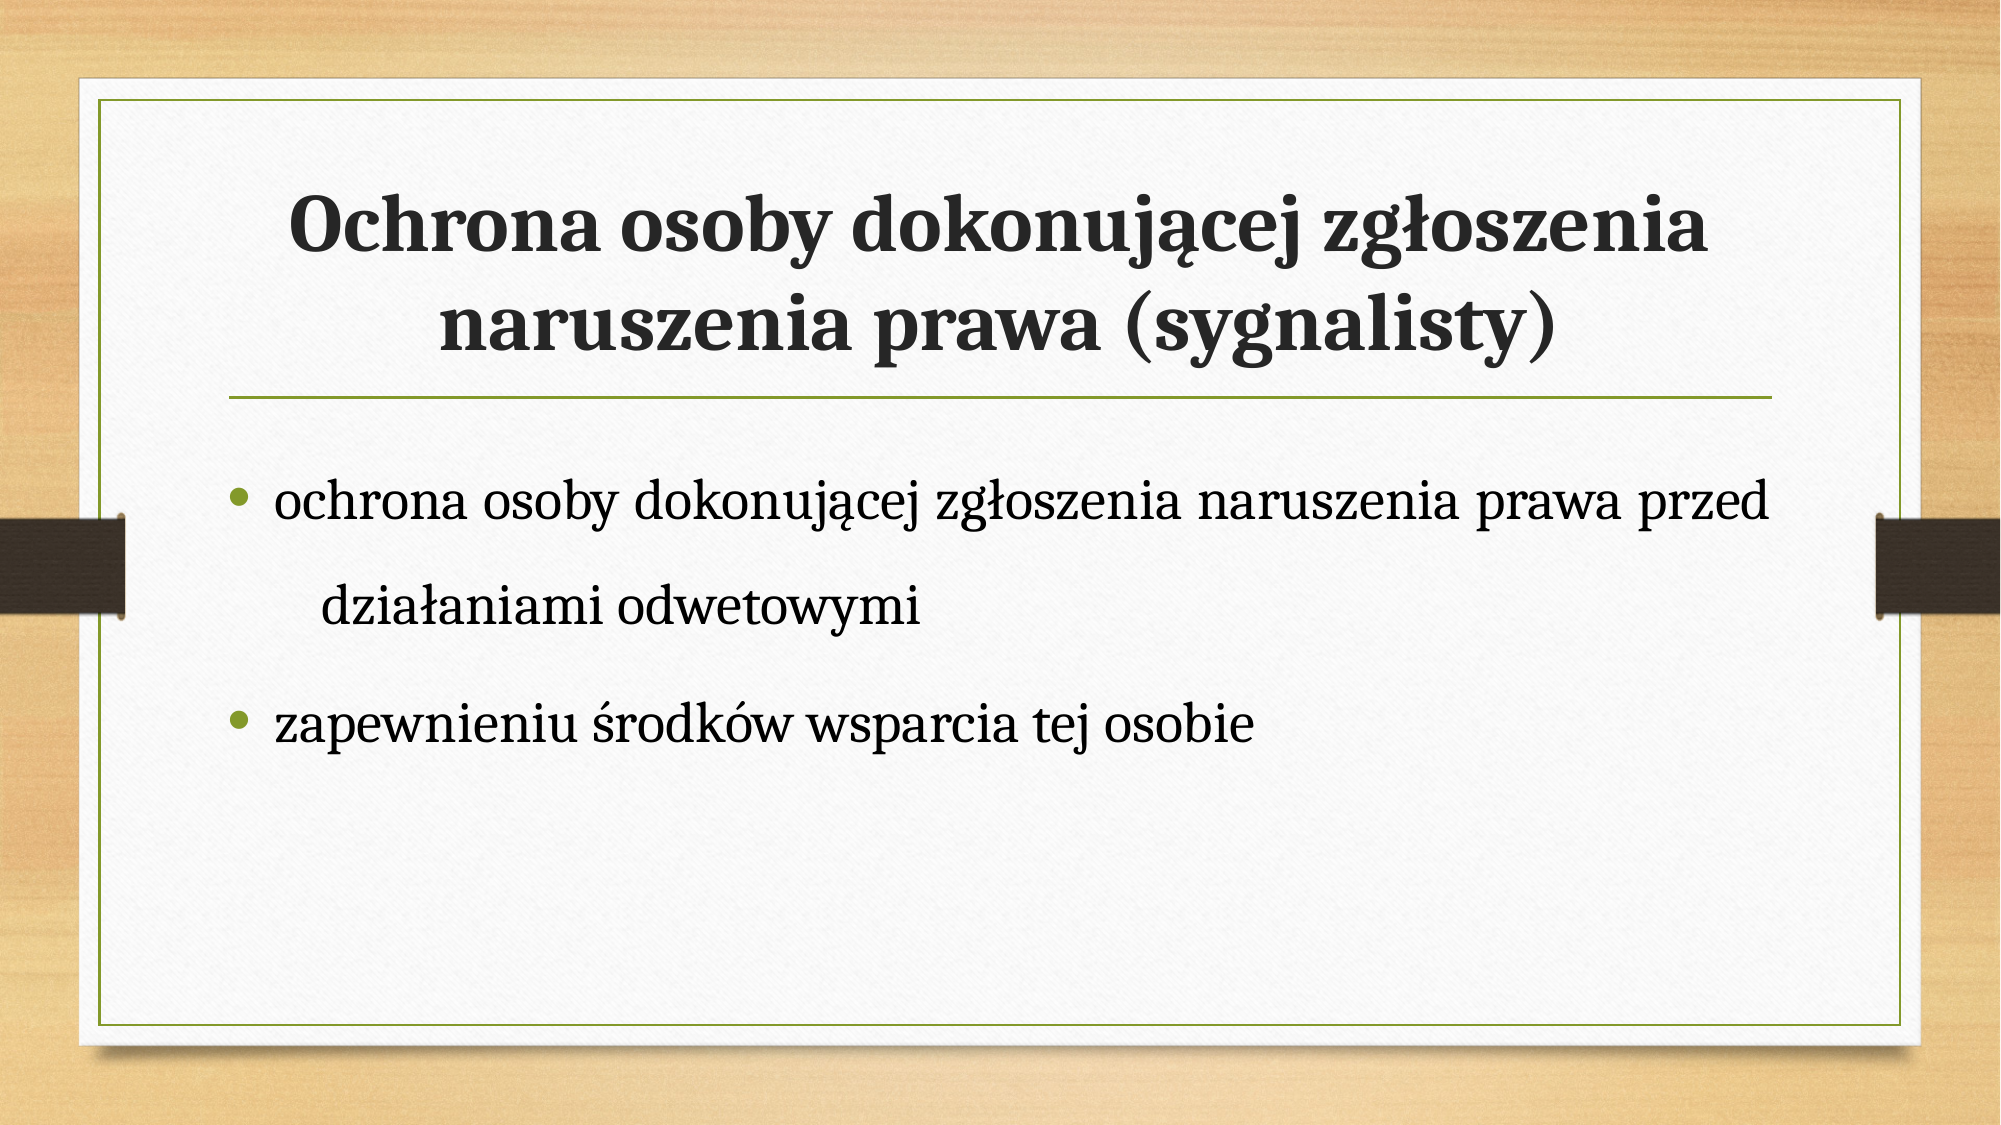

# Ochrona osoby dokonującej zgłoszenia naruszenia prawa (sygnalisty)
ochrona osoby dokonującej zgłoszenia naruszenia prawa przed działaniami odwetowymi
zapewnieniu środków wsparcia tej osobie